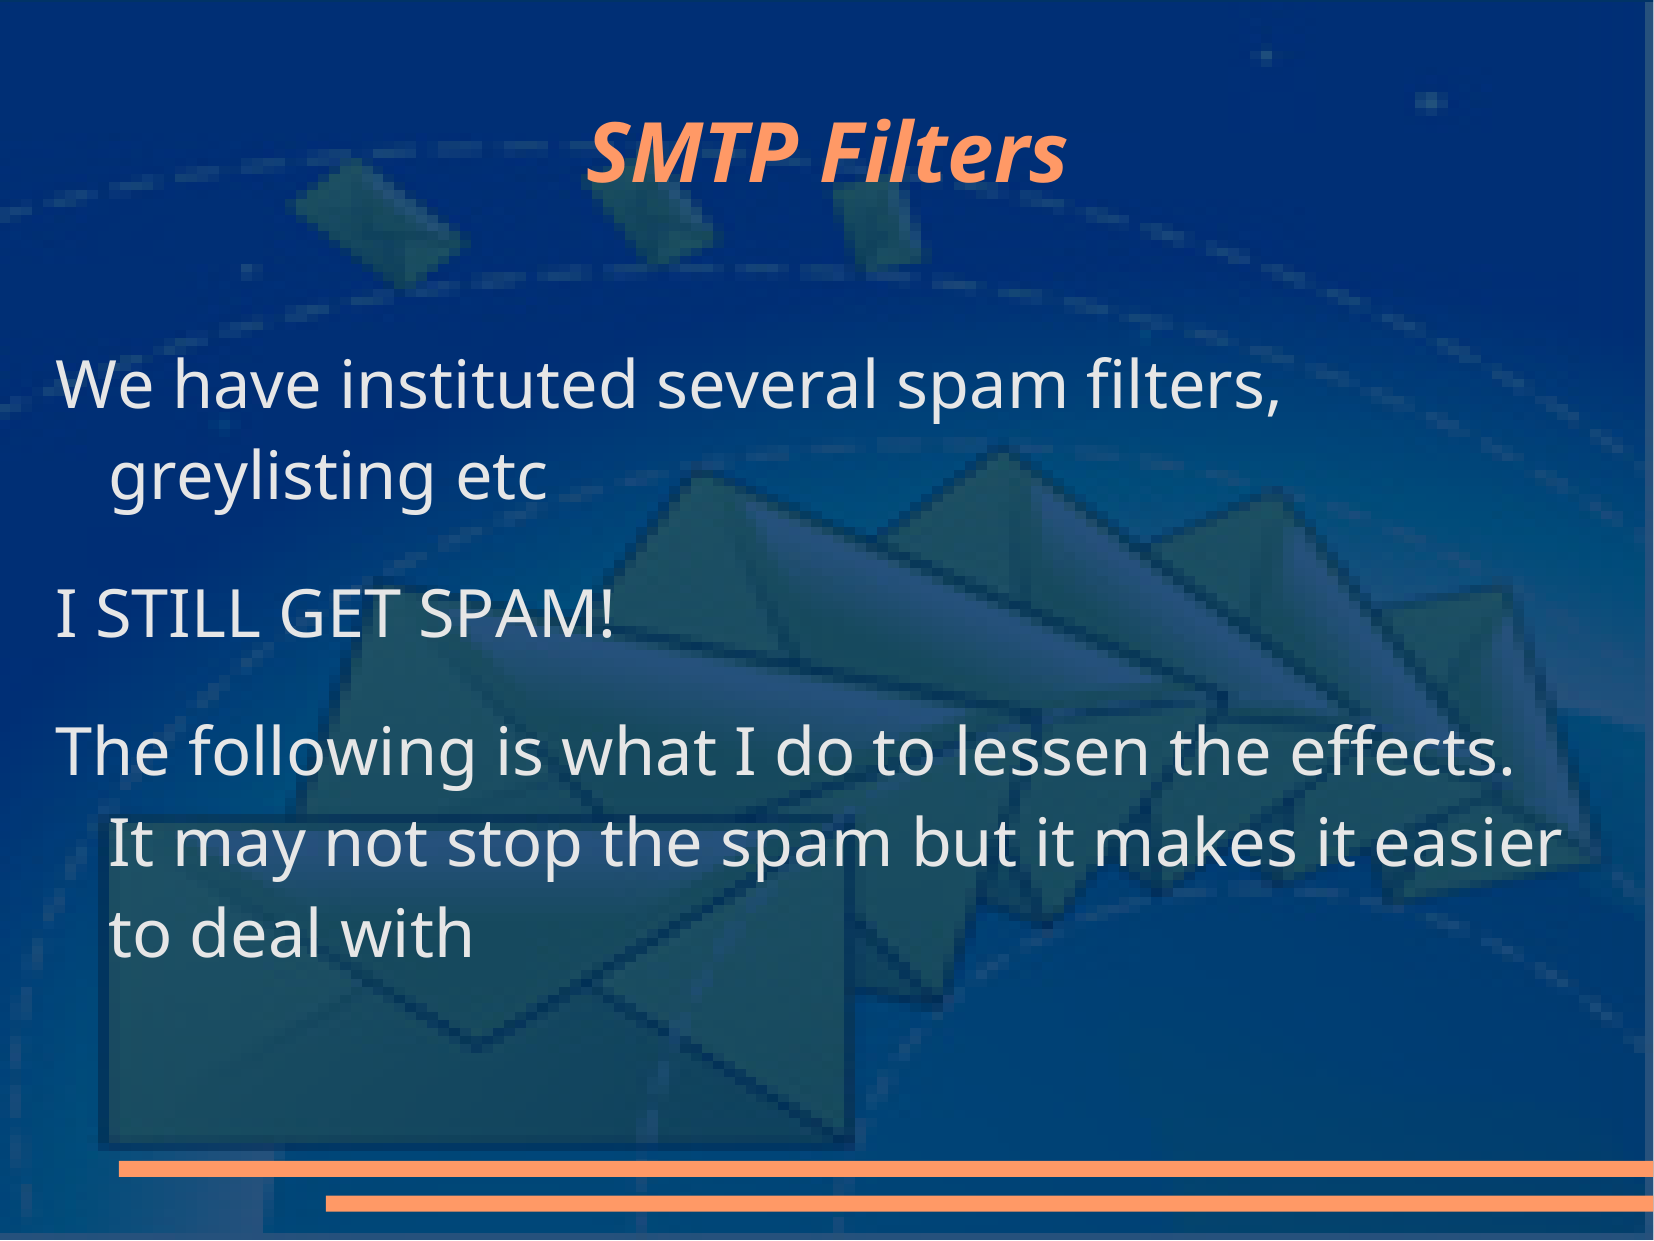

# SMTP Filters
We have instituted several spam filters, greylisting etc
I STILL GET SPAM!
The following is what I do to lessen the effects. It may not stop the spam but it makes it easier to deal with